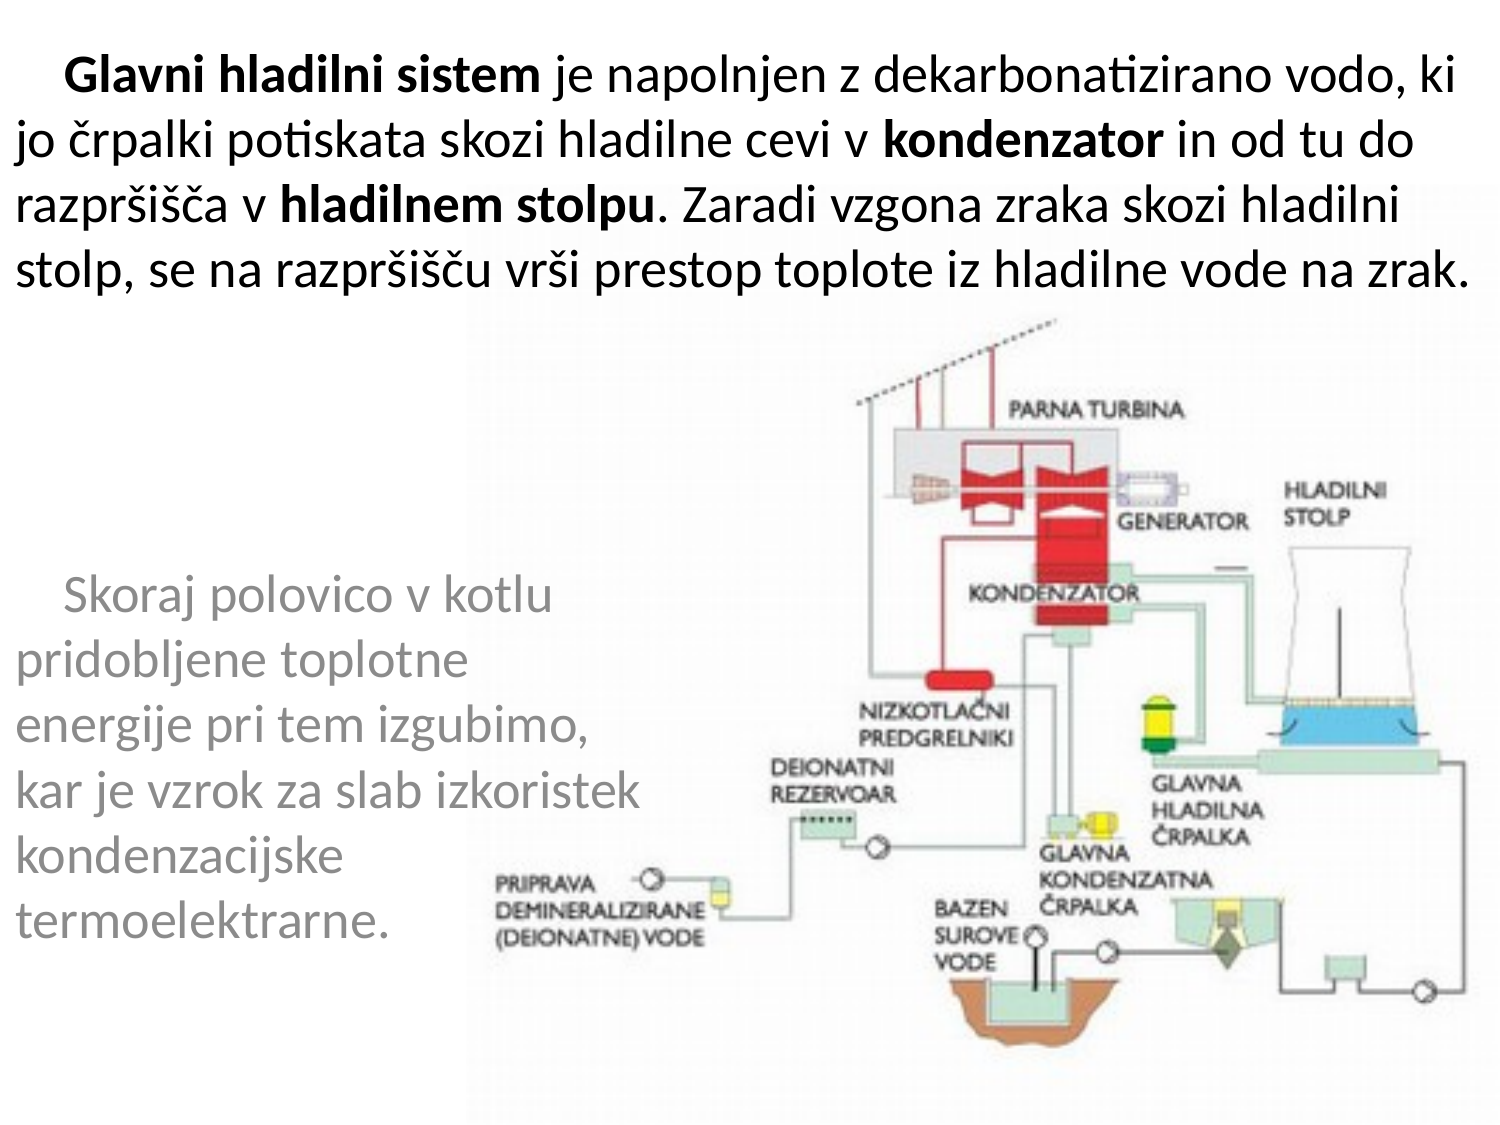

# Glavni hladilni sistem je napolnjen z dekarbonatizirano vodo, ki jo črpalki potiskata skozi hladilne cevi v kondenzator in od tu do razpršišča v hladilnem stolpu. Zaradi vzgona zraka skozi hladilni stolp, se na razpršišču vrši prestop toplote iz hladilne vode na zrak.
 Skoraj polovico v kotlu pridobljene toplotne energije pri tem izgubimo, kar je vzrok za slab izkoristek kondenzacijske termoelektrarne.